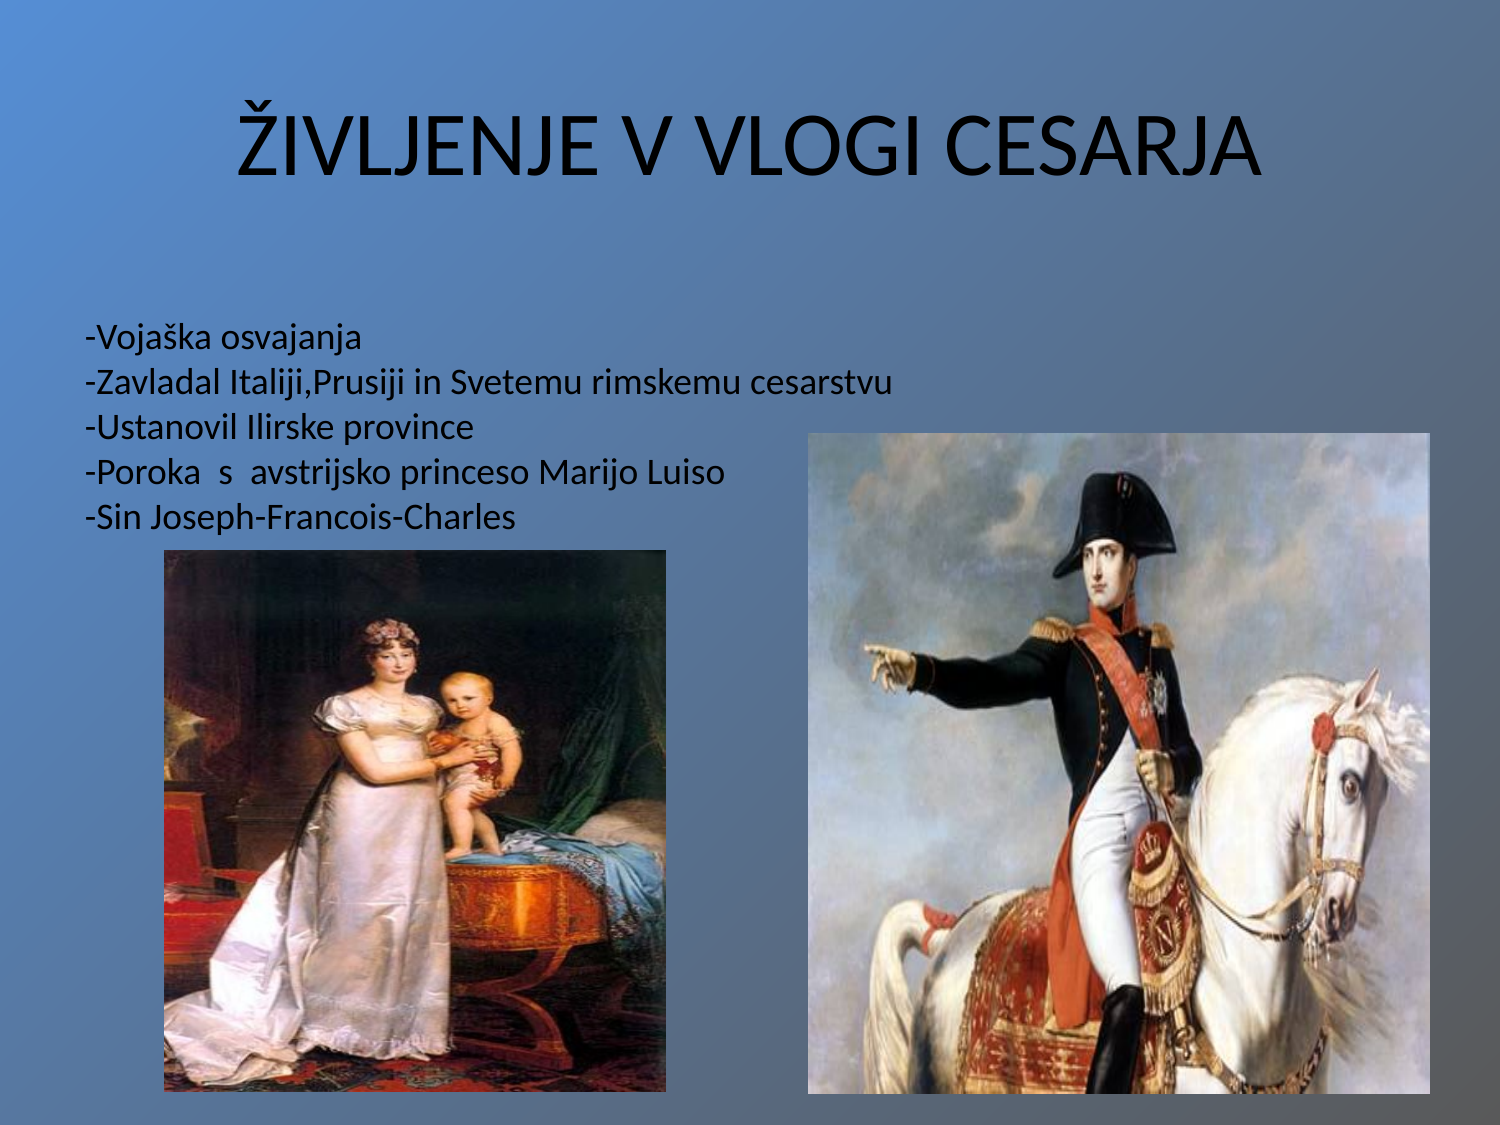

# ŽIVLJENJE V VLOGI CESARJA
-Vojaška osvajanja
-Zavladal Italiji,Prusiji in Svetemu rimskemu cesarstvu
-Ustanovil Ilirske province
-Poroka s avstrijsko princeso Marijo Luiso
-Sin Joseph-Francois-Charles